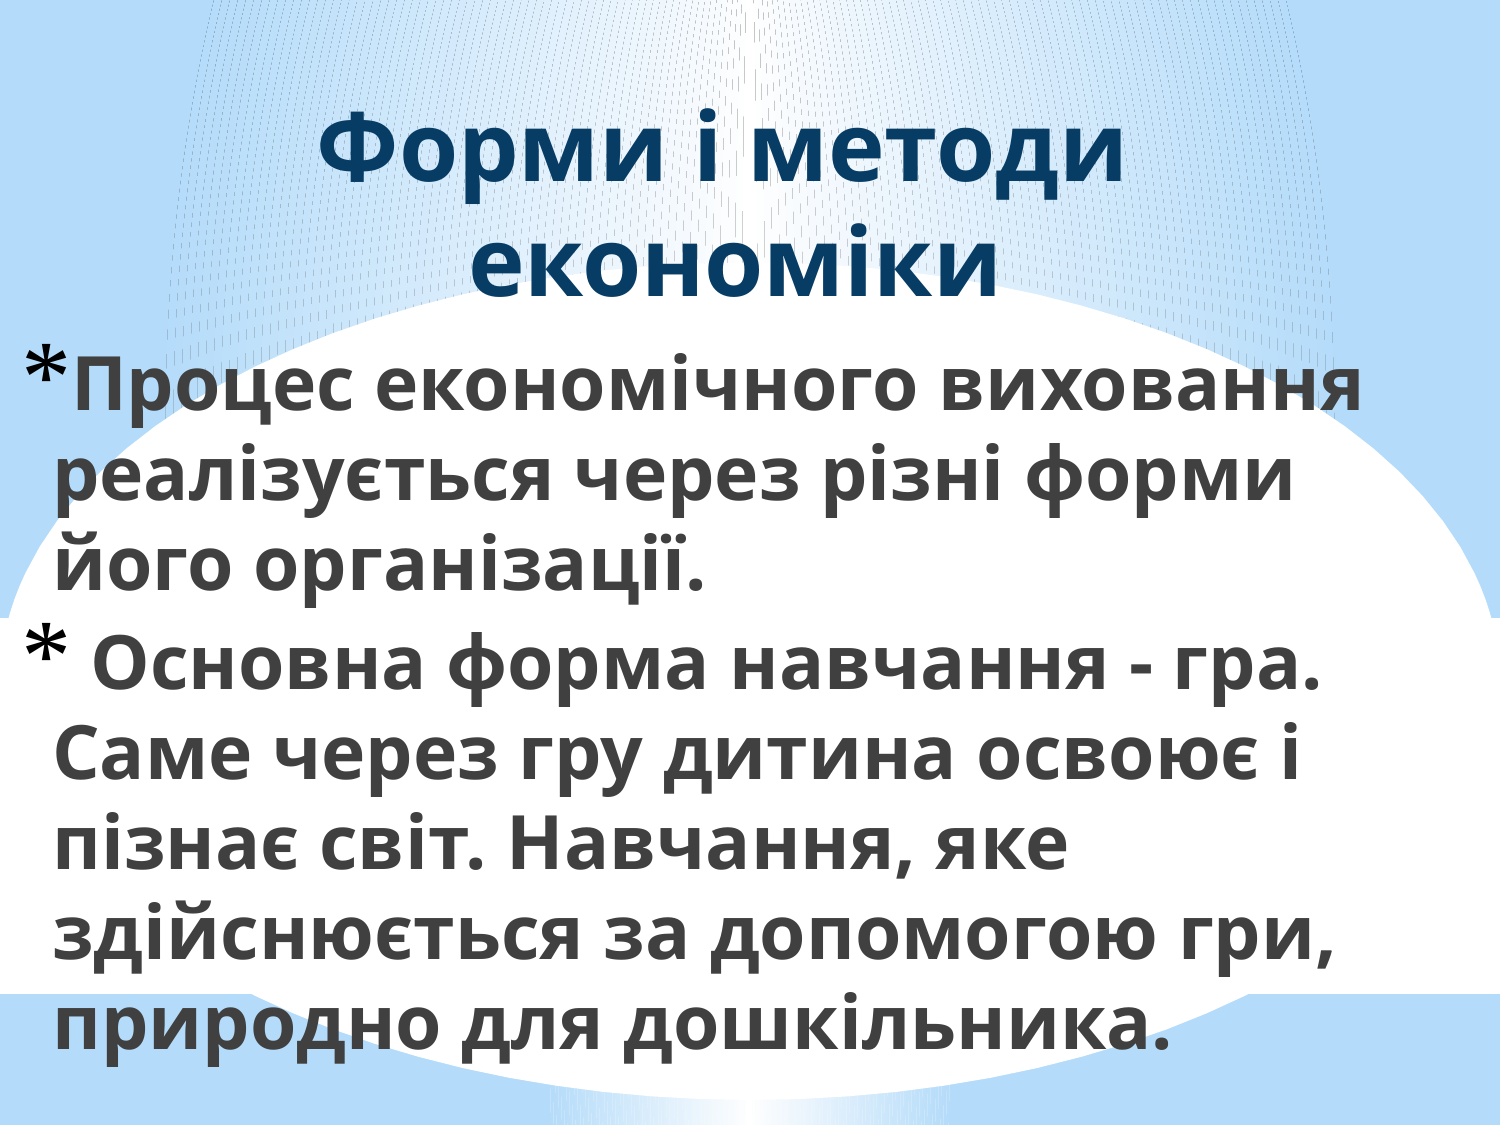

# Форми і методи економіки
Процес економічного виховання реалізується через різні форми його організації.
 Основна форма навчання - гра. Саме через гру дитина освоює і пізнає світ. Навчання, яке здійснюється за допомогою гри, природно для дошкільника.